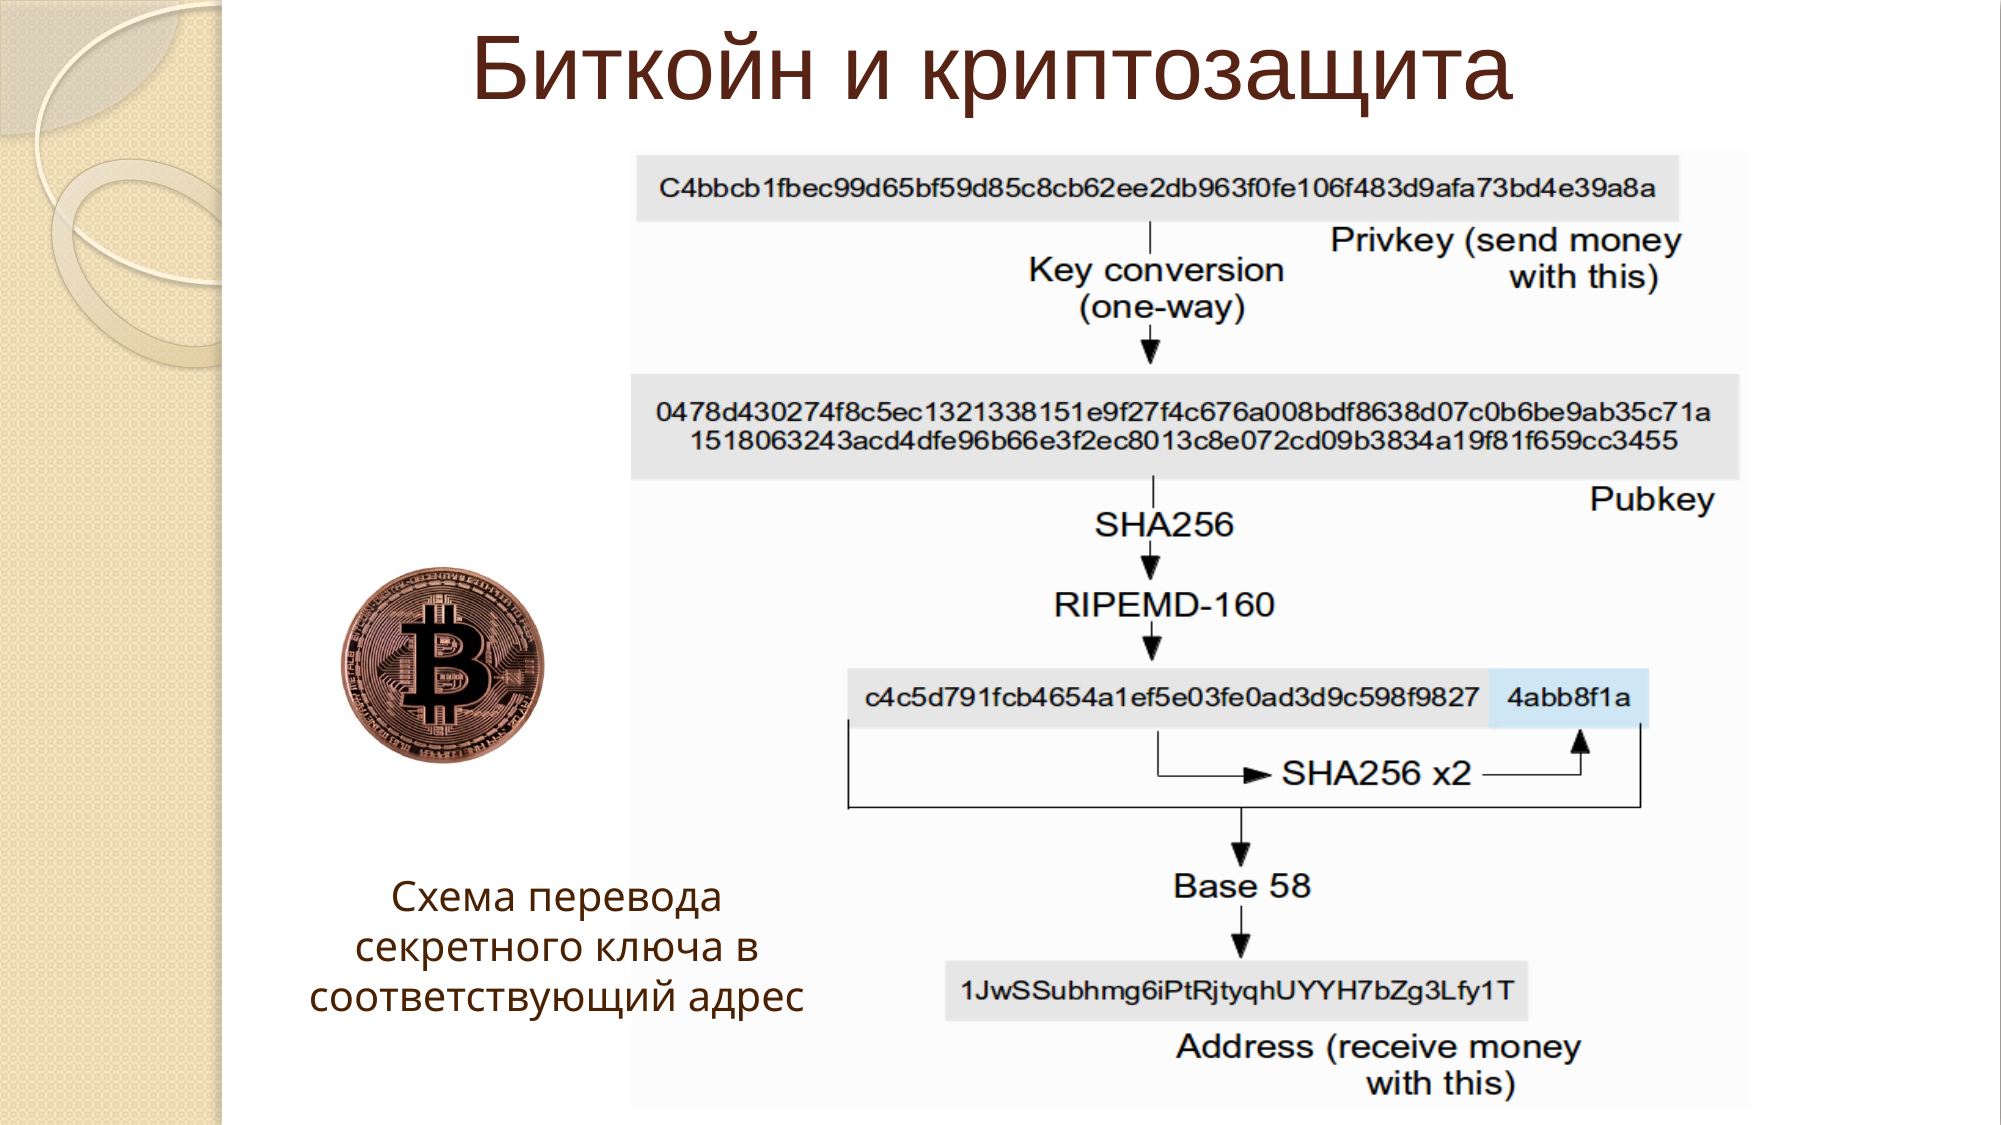

# Биткойн и криптозащита
Схема перевода секретного ключа в соответствующий адрес